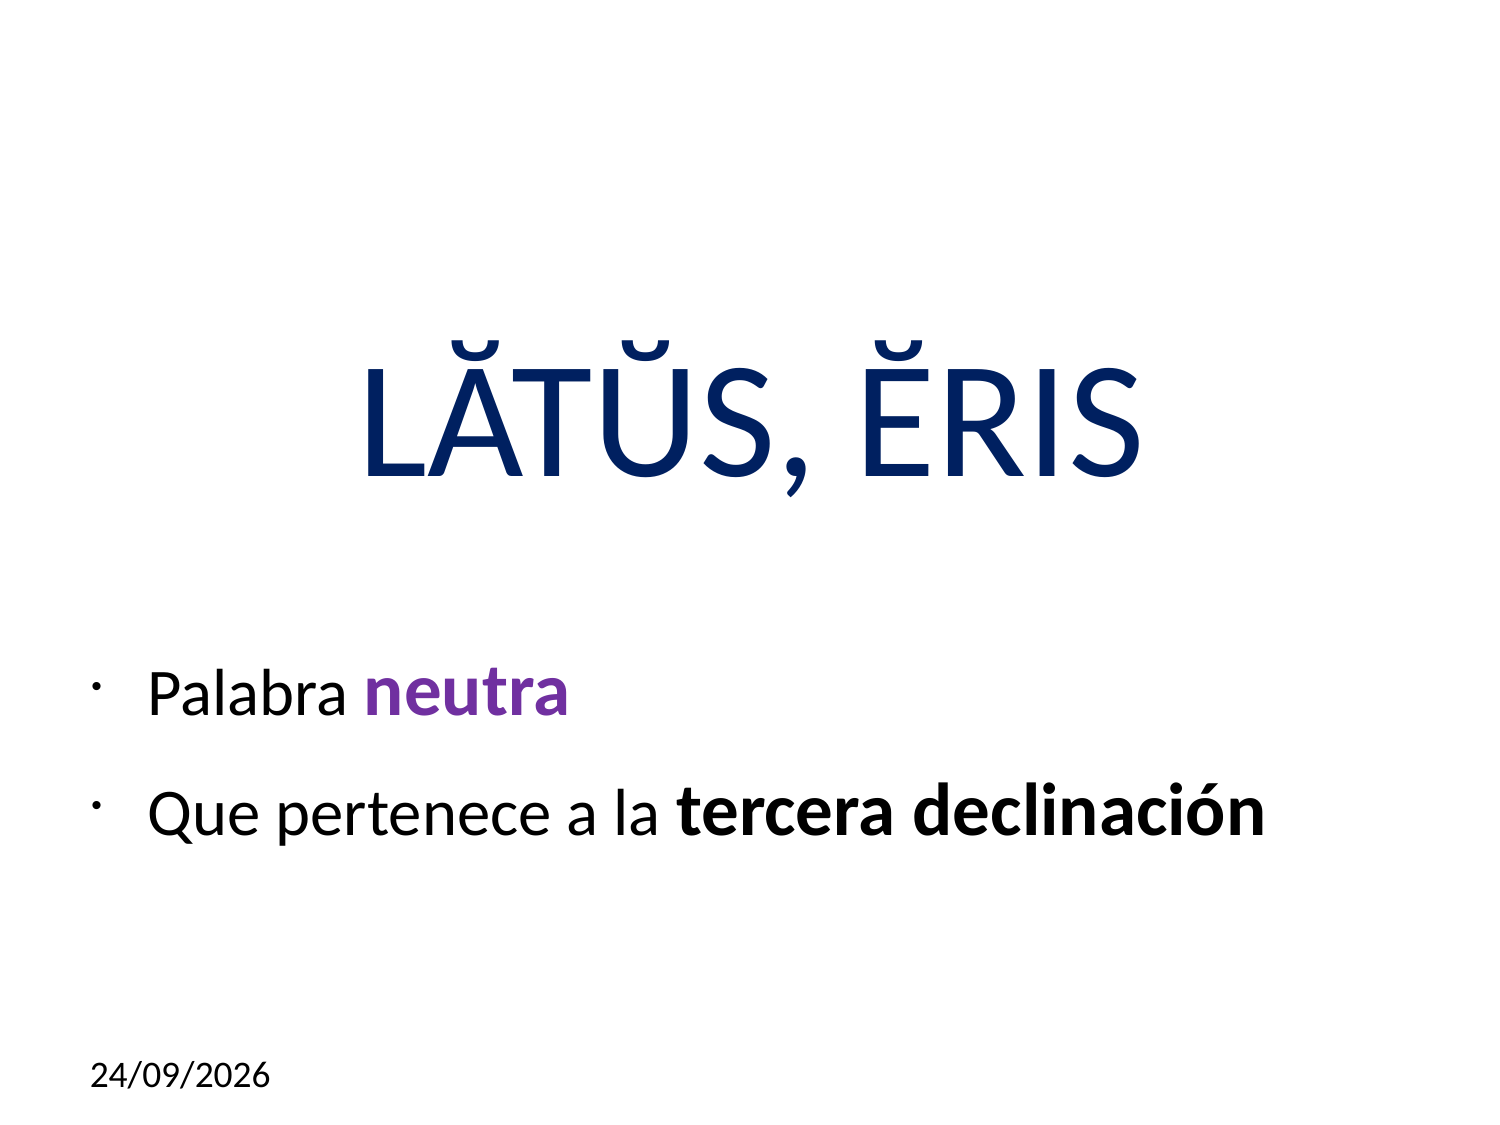

# LĂTŬS, ĔRIS
Palabra neutra
Que pertenece a la tercera declinación
14 de avril de 2011